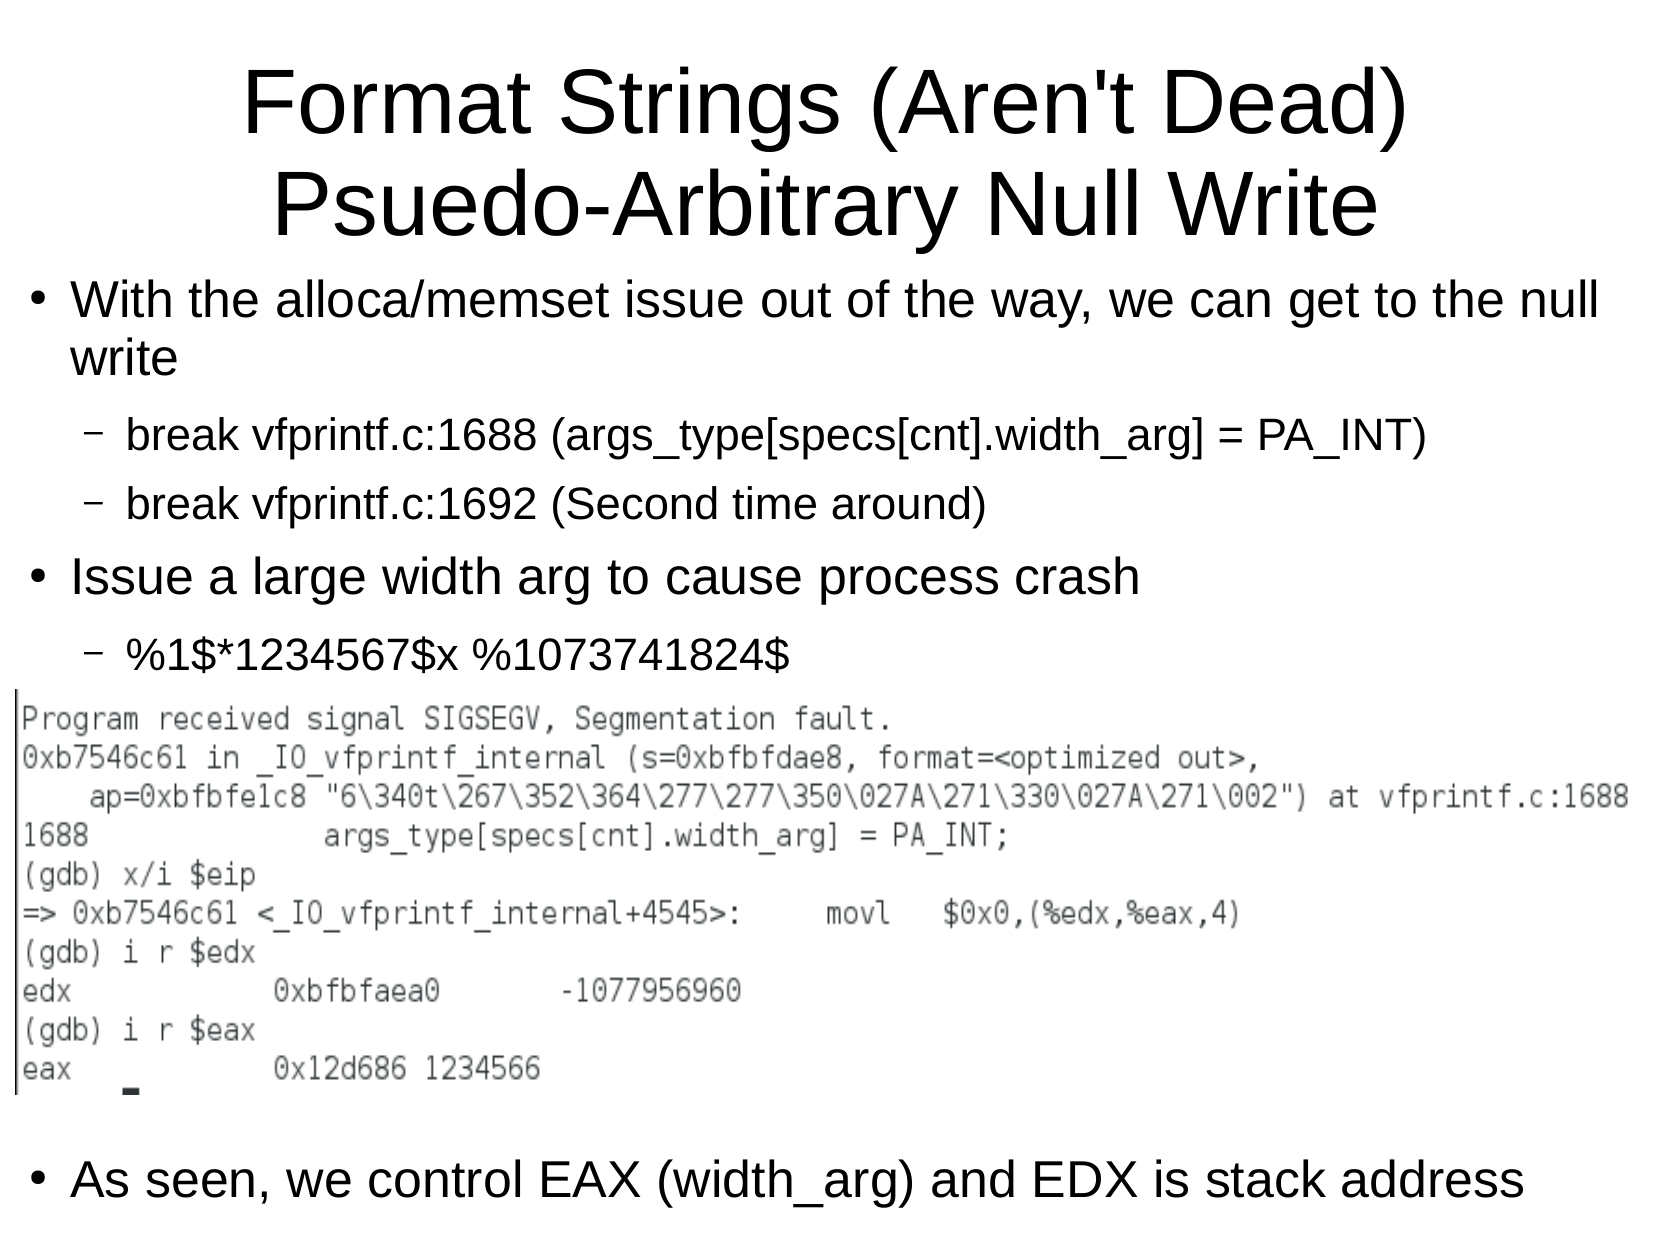

# Format Strings (Aren't Dead) Psuedo-Arbitrary Null Write
With the alloca/memset issue out of the way, we can get to the null write
break vfprintf.c:1688 (args_type[specs[cnt].width_arg] = PA_INT)
break vfprintf.c:1692 (Second time around)
Issue a large width arg to cause process crash
%1$*1234567$x %1073741824$
As seen, we control EAX (width_arg) and EDX is stack address